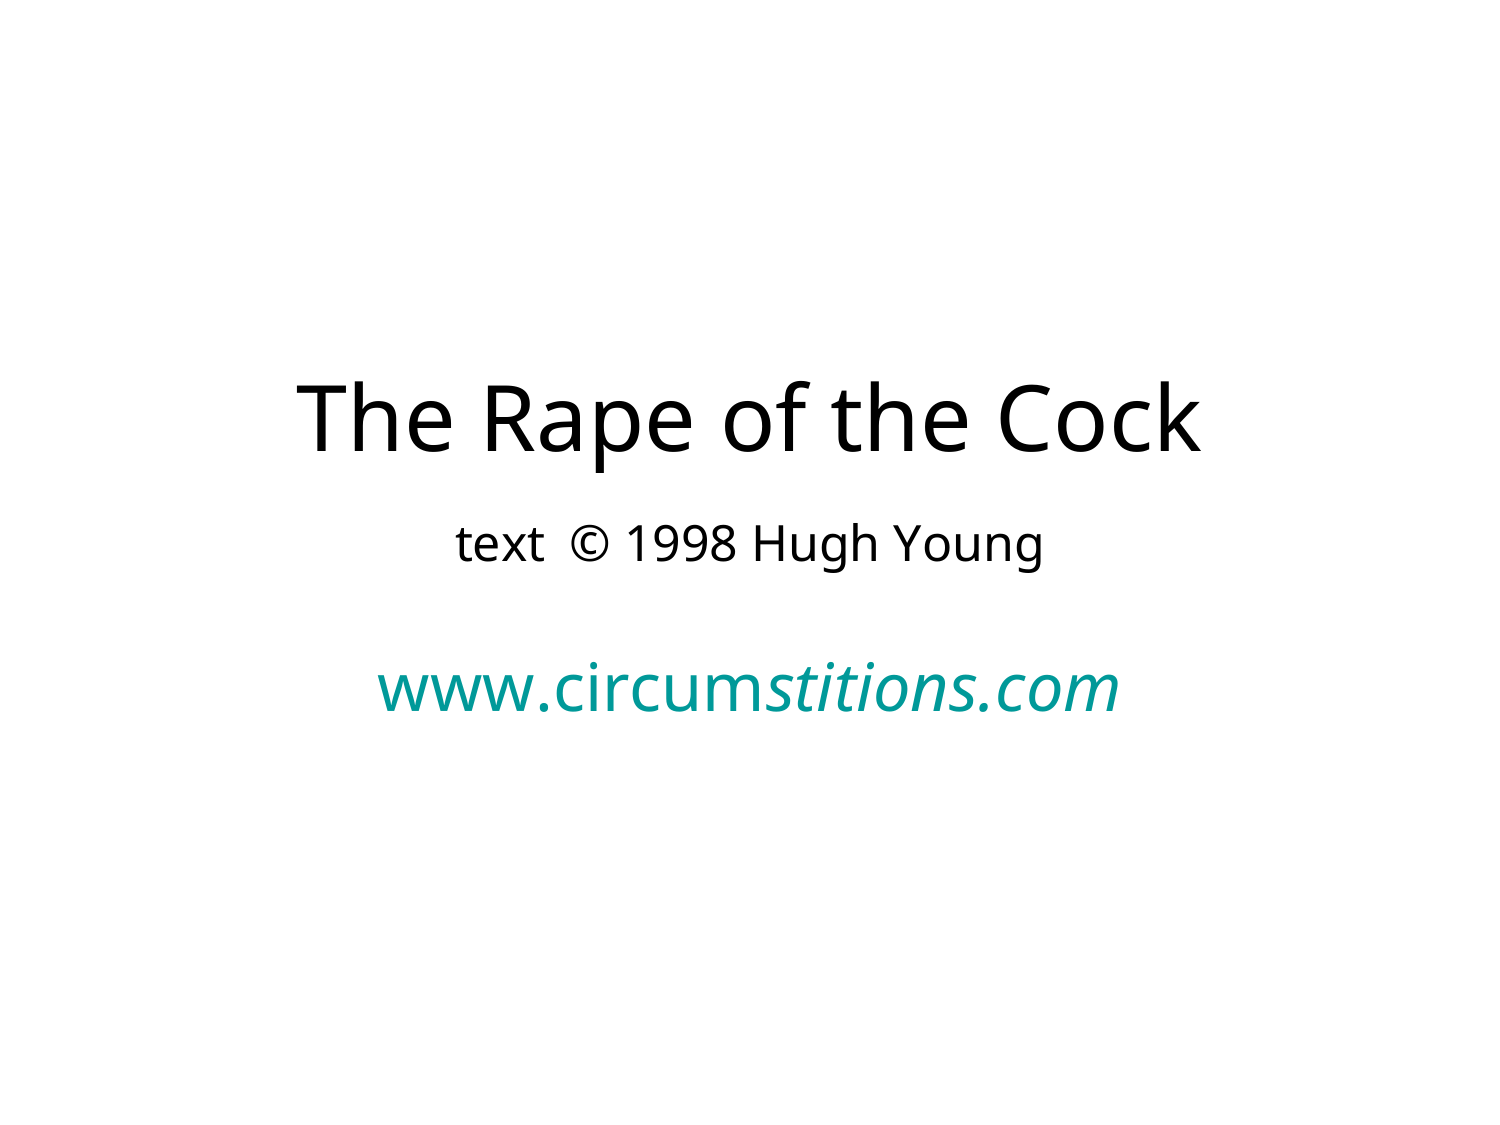

# The Rape of the Cock text © 1998 Hugh Young
www.circumstitions.com